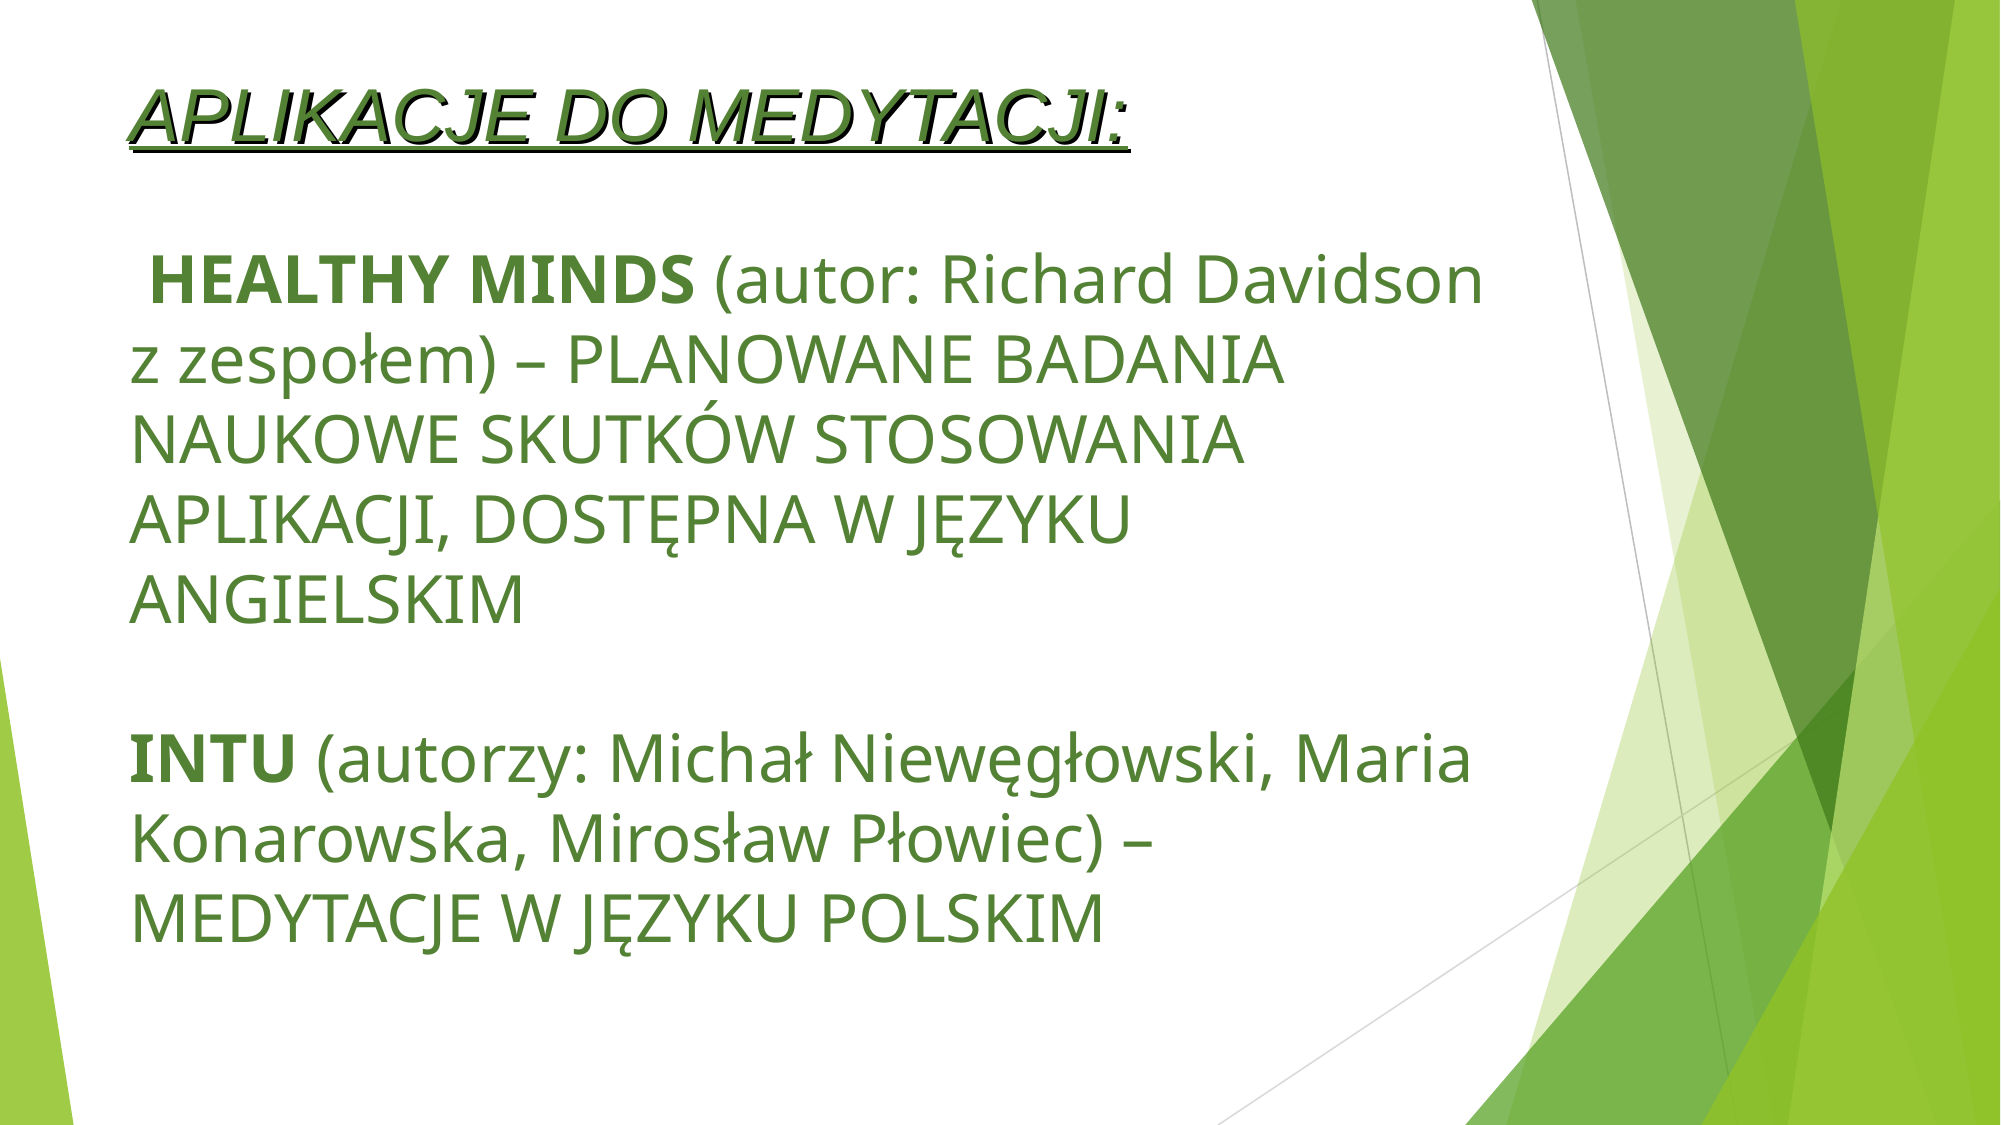

APLIKACJE DO MEDYTACJI:
 HEALTHY MINDS (autor: Richard Davidson z zespołem) – PLANOWANE BADANIA NAUKOWE SKUTKÓW STOSOWANIA APLIKACJI, DOSTĘPNA W JĘZYKU ANGIELSKIM
INTU (autorzy: Michał Niewęgłowski, Maria Konarowska, Mirosław Płowiec) – MEDYTACJE W JĘZYKU POLSKIM